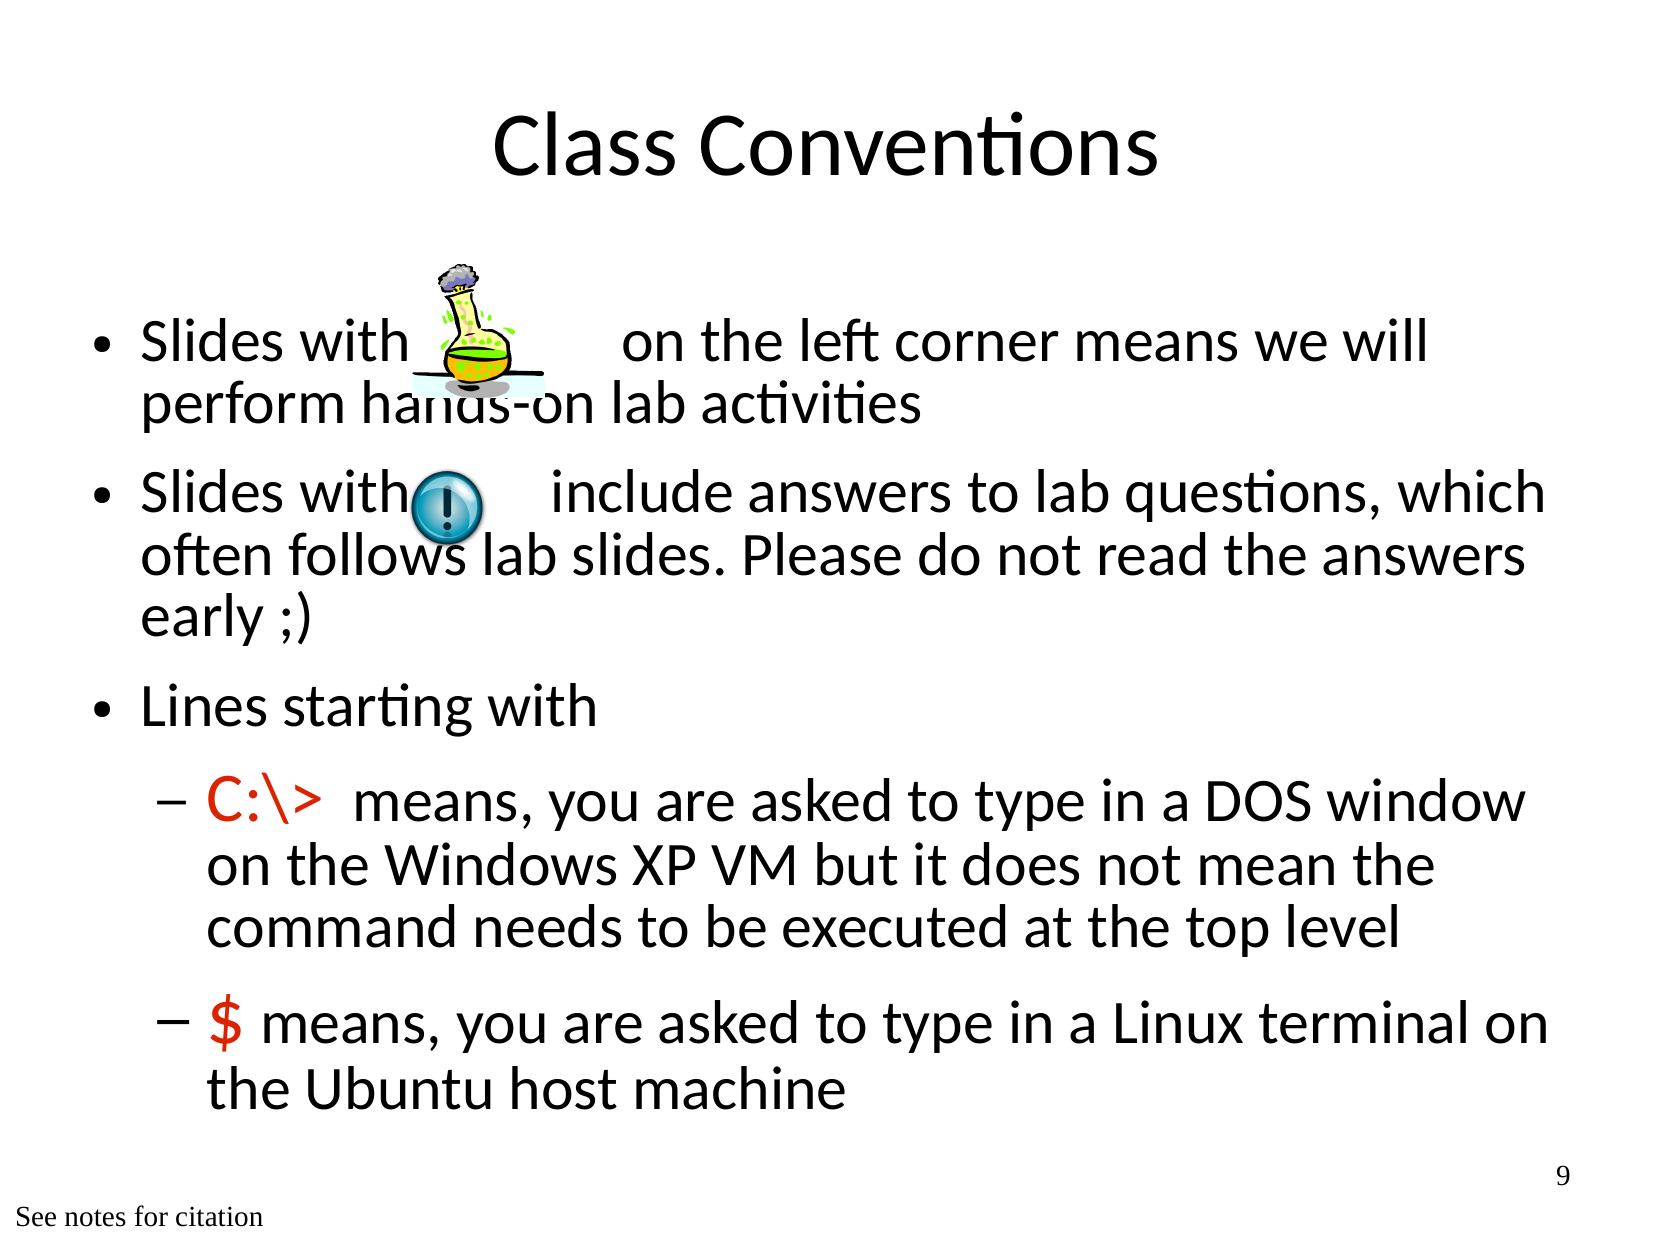

# Class Conventions
Slides with on the left corner means we will perform hands-on lab activities
Slides with include answers to lab questions, which often follows lab slides. Please do not read the answers early ;)
Lines starting with
C:\> means, you are asked to type in a DOS window on the Windows XP VM but it does not mean the command needs to be executed at the top level
$ means, you are asked to type in a Linux terminal on the Ubuntu host machine
9
See notes for citation